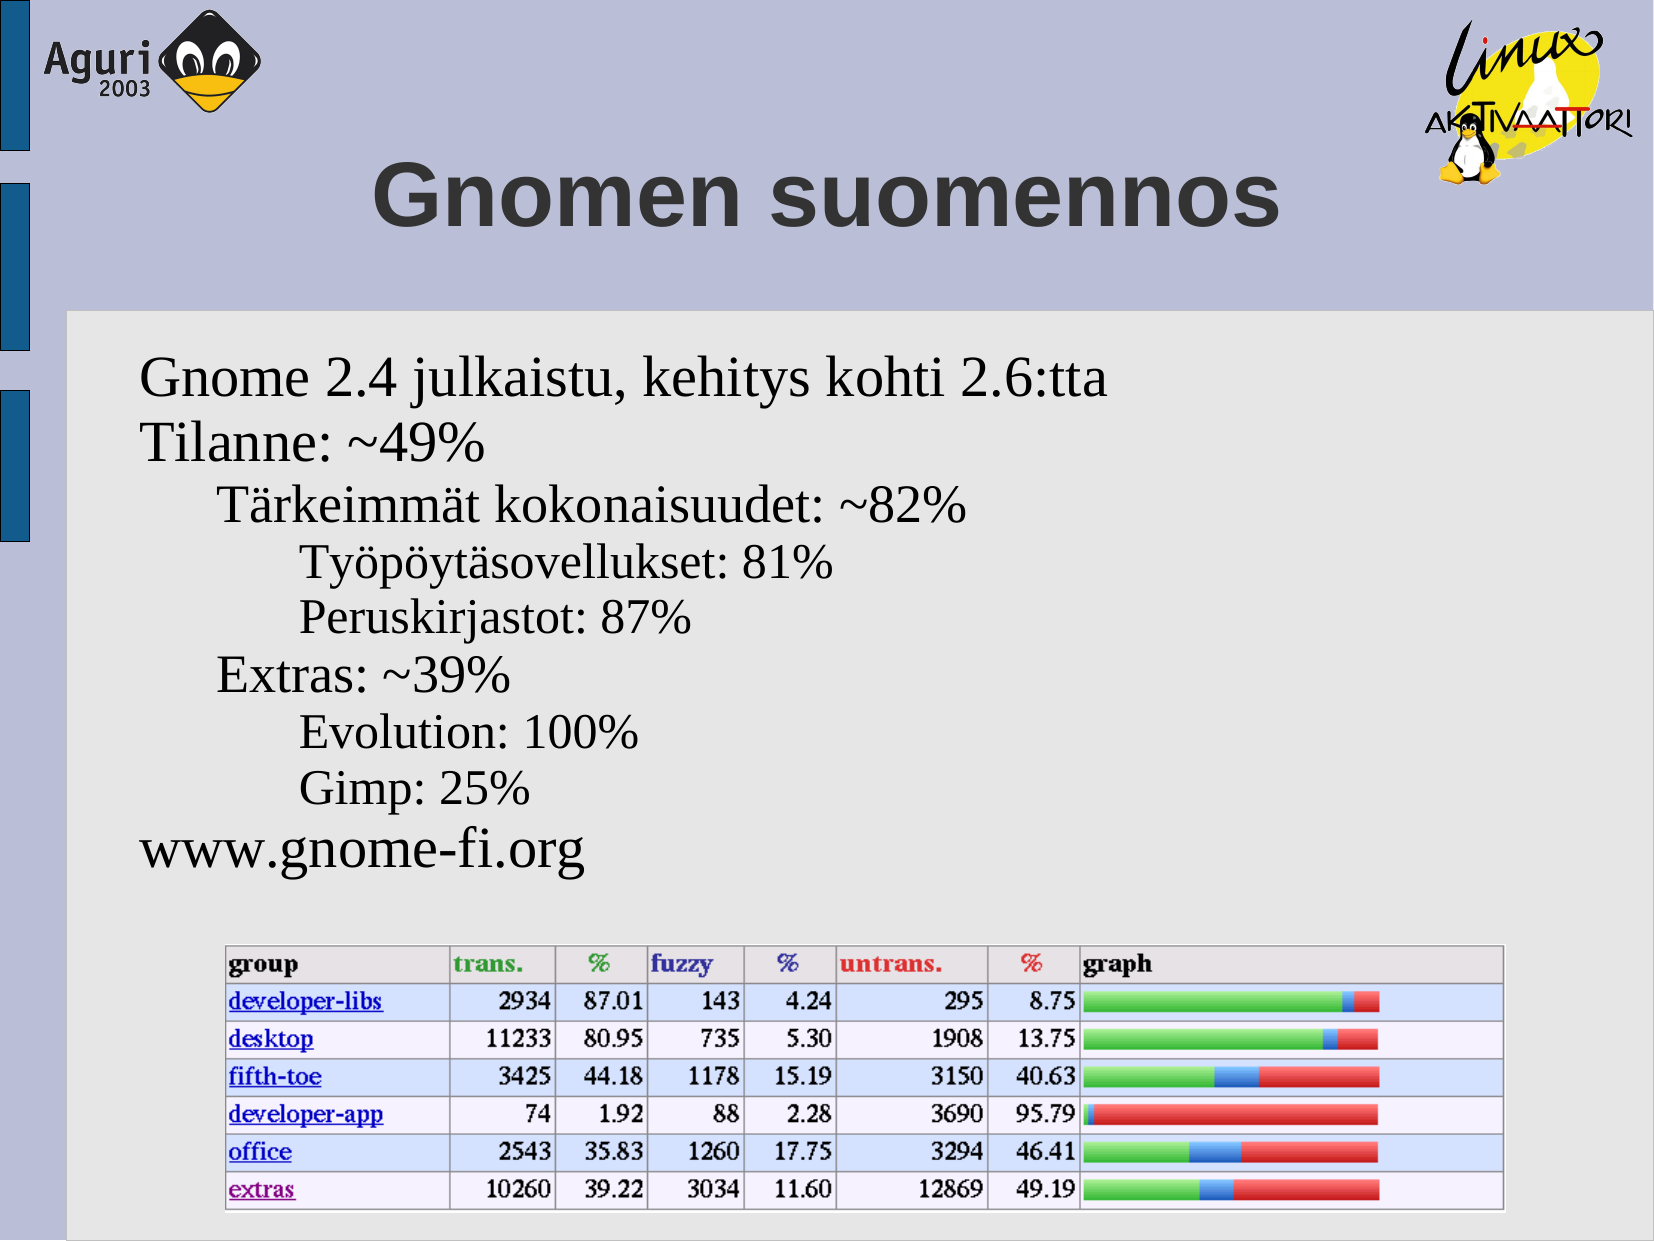

# Gnomen suomennos
Gnome 2.4 julkaistu, kehitys kohti 2.6:tta
Tilanne: ~49%
Tärkeimmät kokonaisuudet: ~82%
Työpöytäsovellukset: 81%
Peruskirjastot: 87%
Extras: ~39%
Evolution: 100%
Gimp: 25%
www.gnome-fi.org